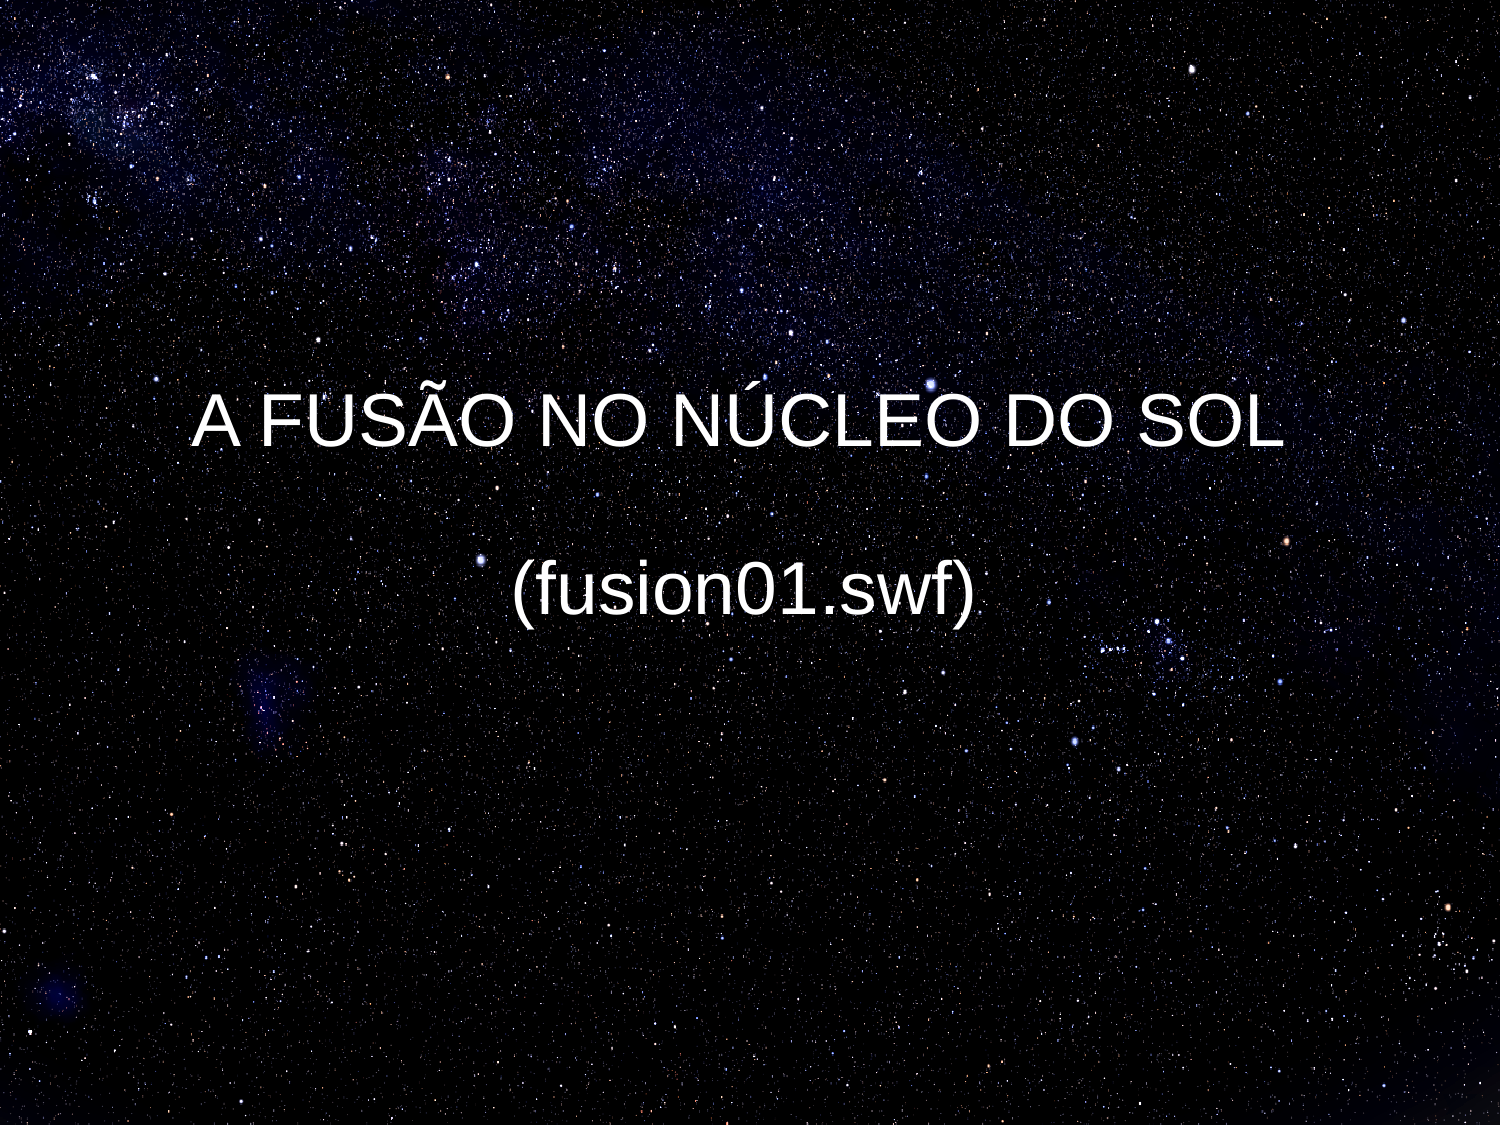

A FUSÃO NO NÚCLEO DO SOL
(fusion01.swf)